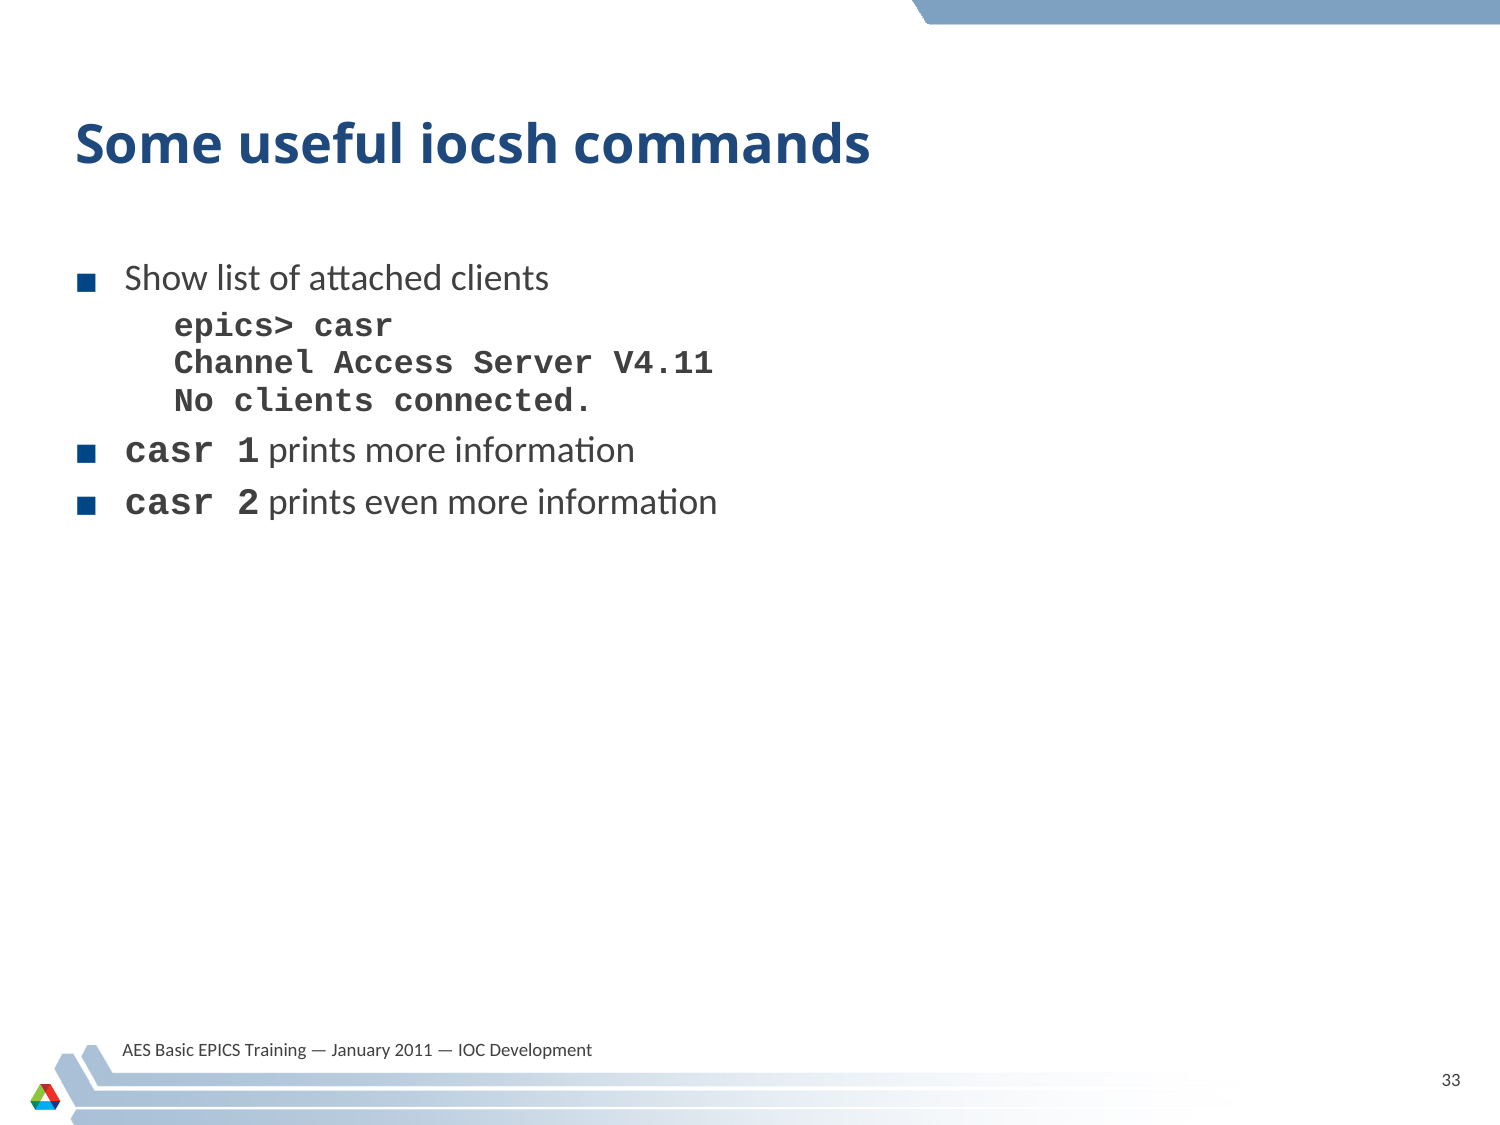

# Some useful iocsh commands
Show list of attached clients
epics> casr
Channel Access Server V4.11
No clients connected.
casr 1 prints more information
casr 2 prints even more information
AES Basic EPICS Training — January 2011 — IOC Development
33